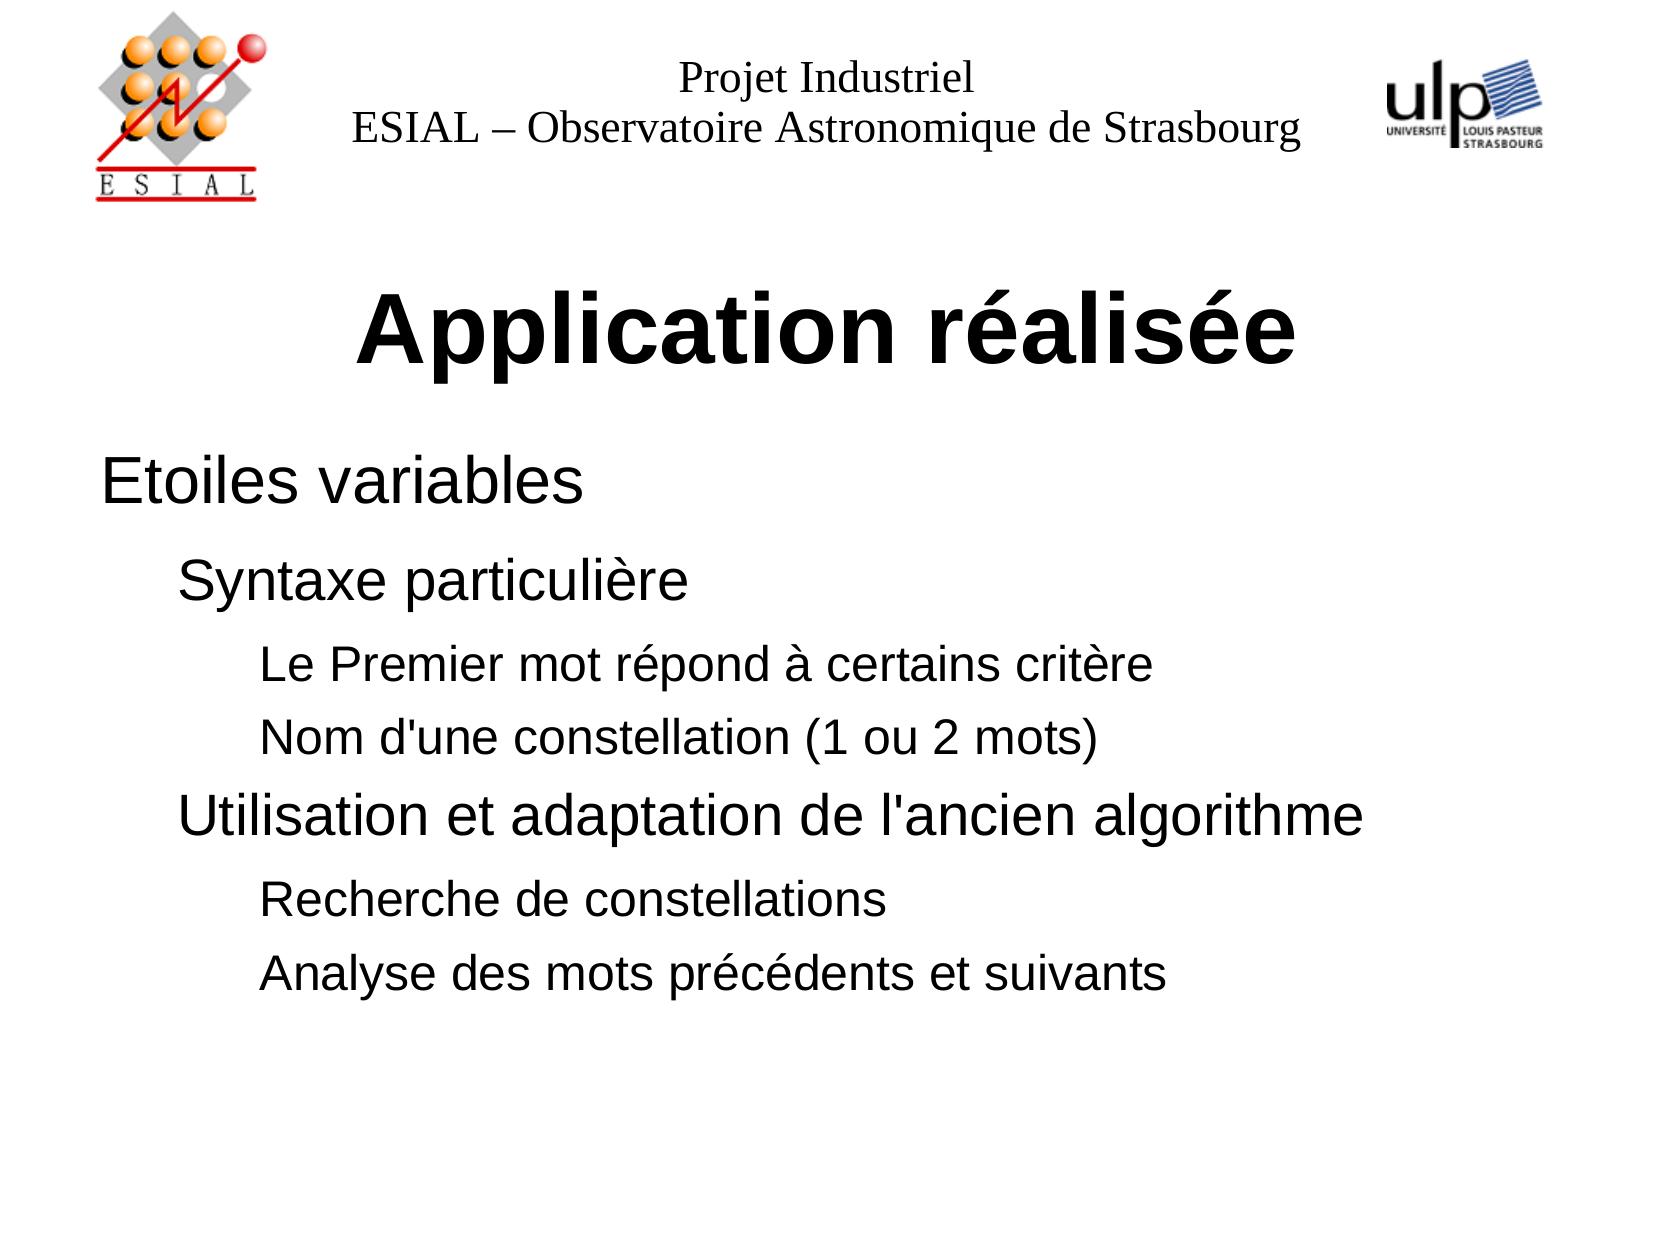

# Projet Industriel ESIAL – Observatoire Astronomique de Strasbourg
Application réalisée
Etoiles variables
Syntaxe particulière
Le Premier mot répond à certains critère
Nom d'une constellation (1 ou 2 mots)
Utilisation et adaptation de l'ancien algorithme
Recherche de constellations
Analyse des mots précédents et suivants